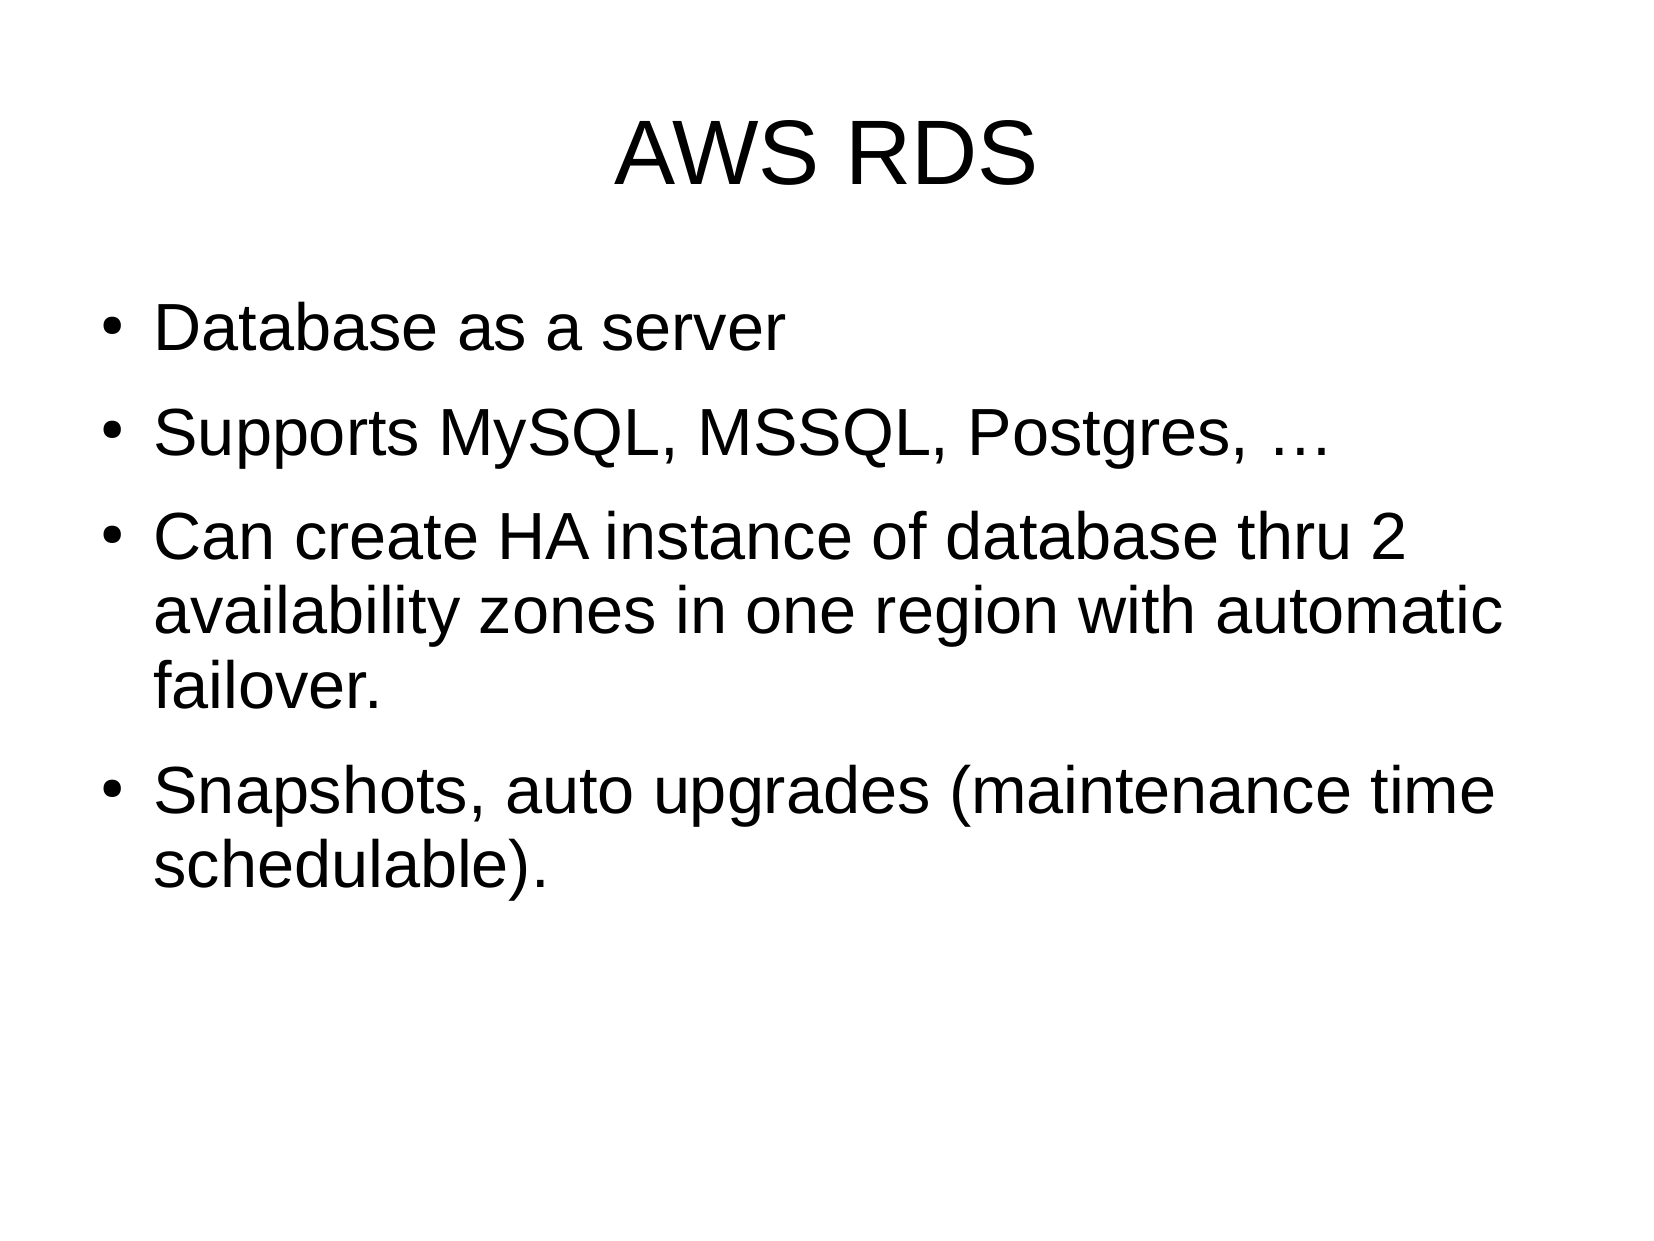

# AWS RDS
Database as a server
Supports MySQL, MSSQL, Postgres, …
Can create HA instance of database thru 2 availability zones in one region with automatic failover.
Snapshots, auto upgrades (maintenance time schedulable).